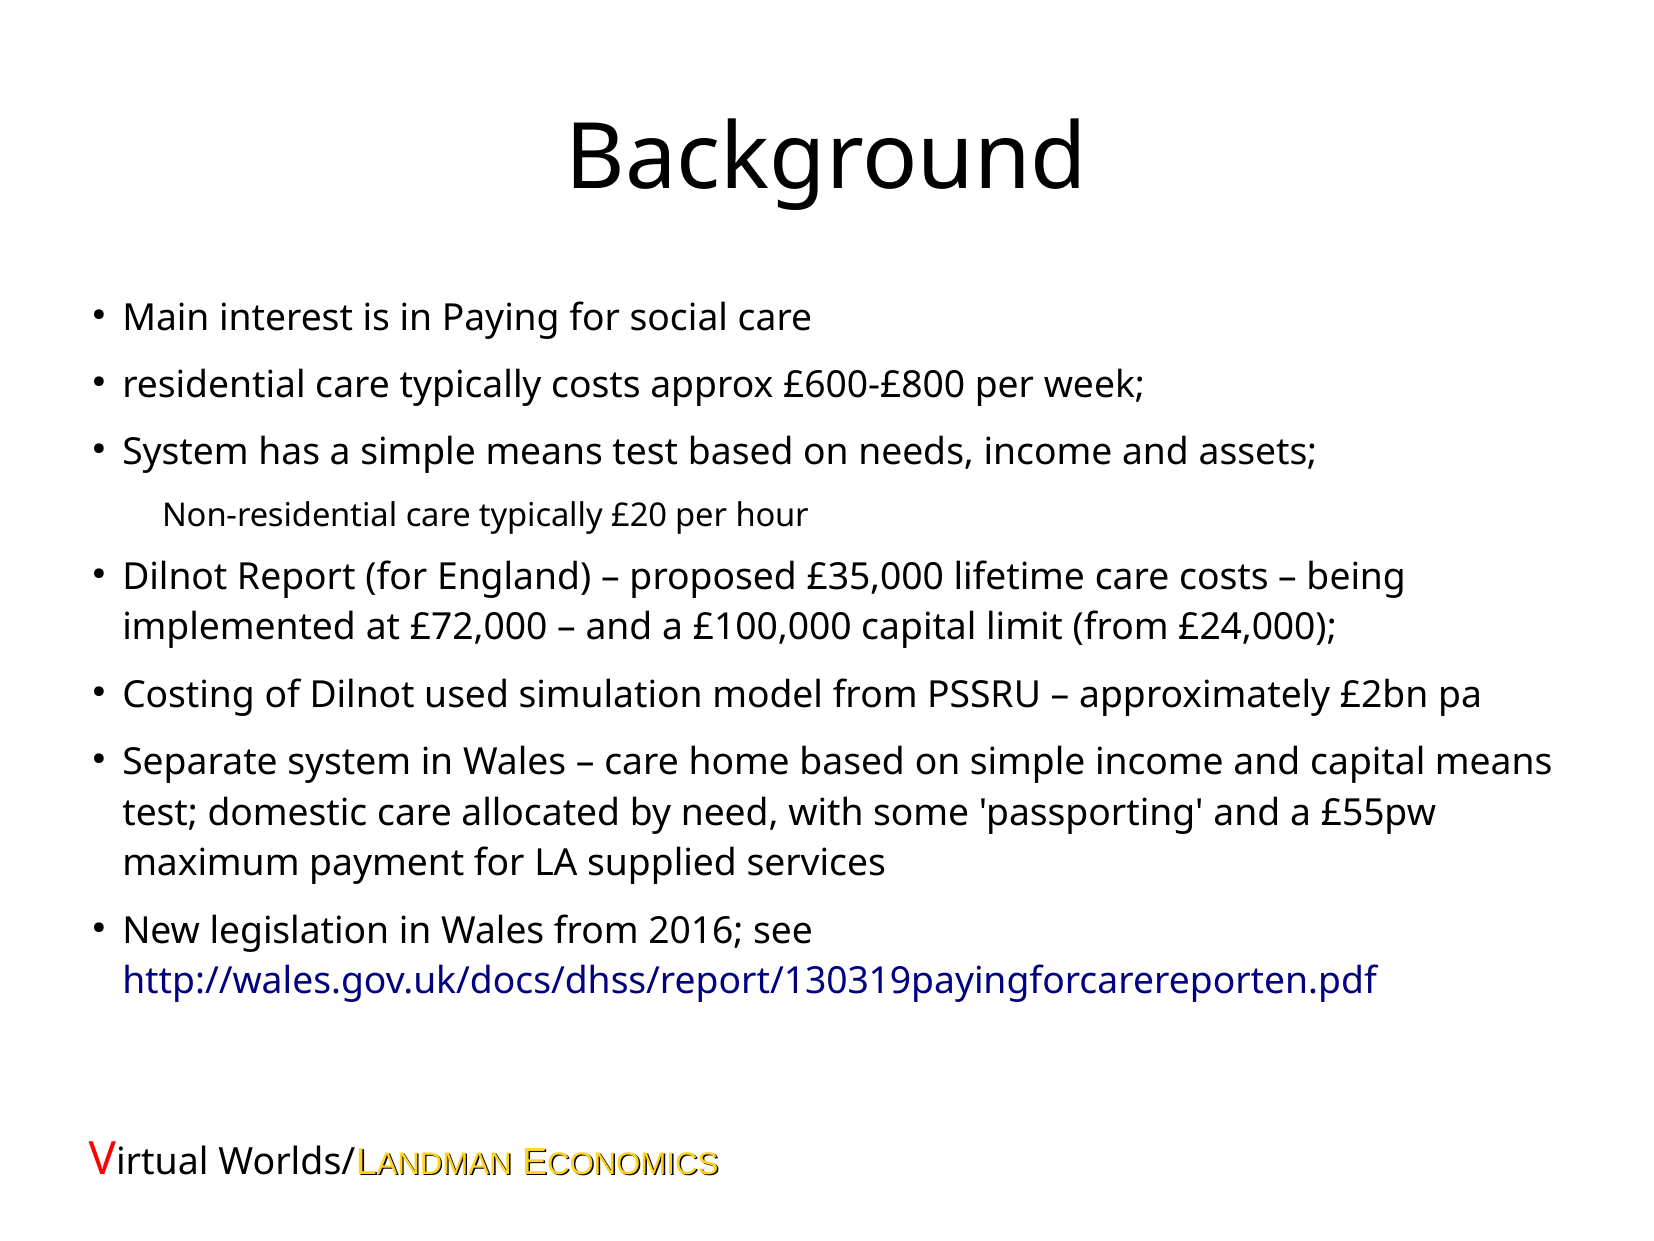

# Background
Main interest is in Paying for social care
residential care typically costs approx £600-£800 per week;
System has a simple means test based on needs, income and assets;
Non-residential care typically £20 per hour
Dilnot Report (for England) – proposed £35,000 lifetime care costs – being implemented at £72,000 – and a £100,000 capital limit (from £24,000);
Costing of Dilnot used simulation model from PSSRU – approximately £2bn pa
Separate system in Wales – care home based on simple income and capital means test; domestic care allocated by need, with some 'passporting' and a £55pw maximum payment for LA supplied services
New legislation in Wales from 2016; see http://wales.gov.uk/docs/dhss/report/130319payingforcarereporten.pdf